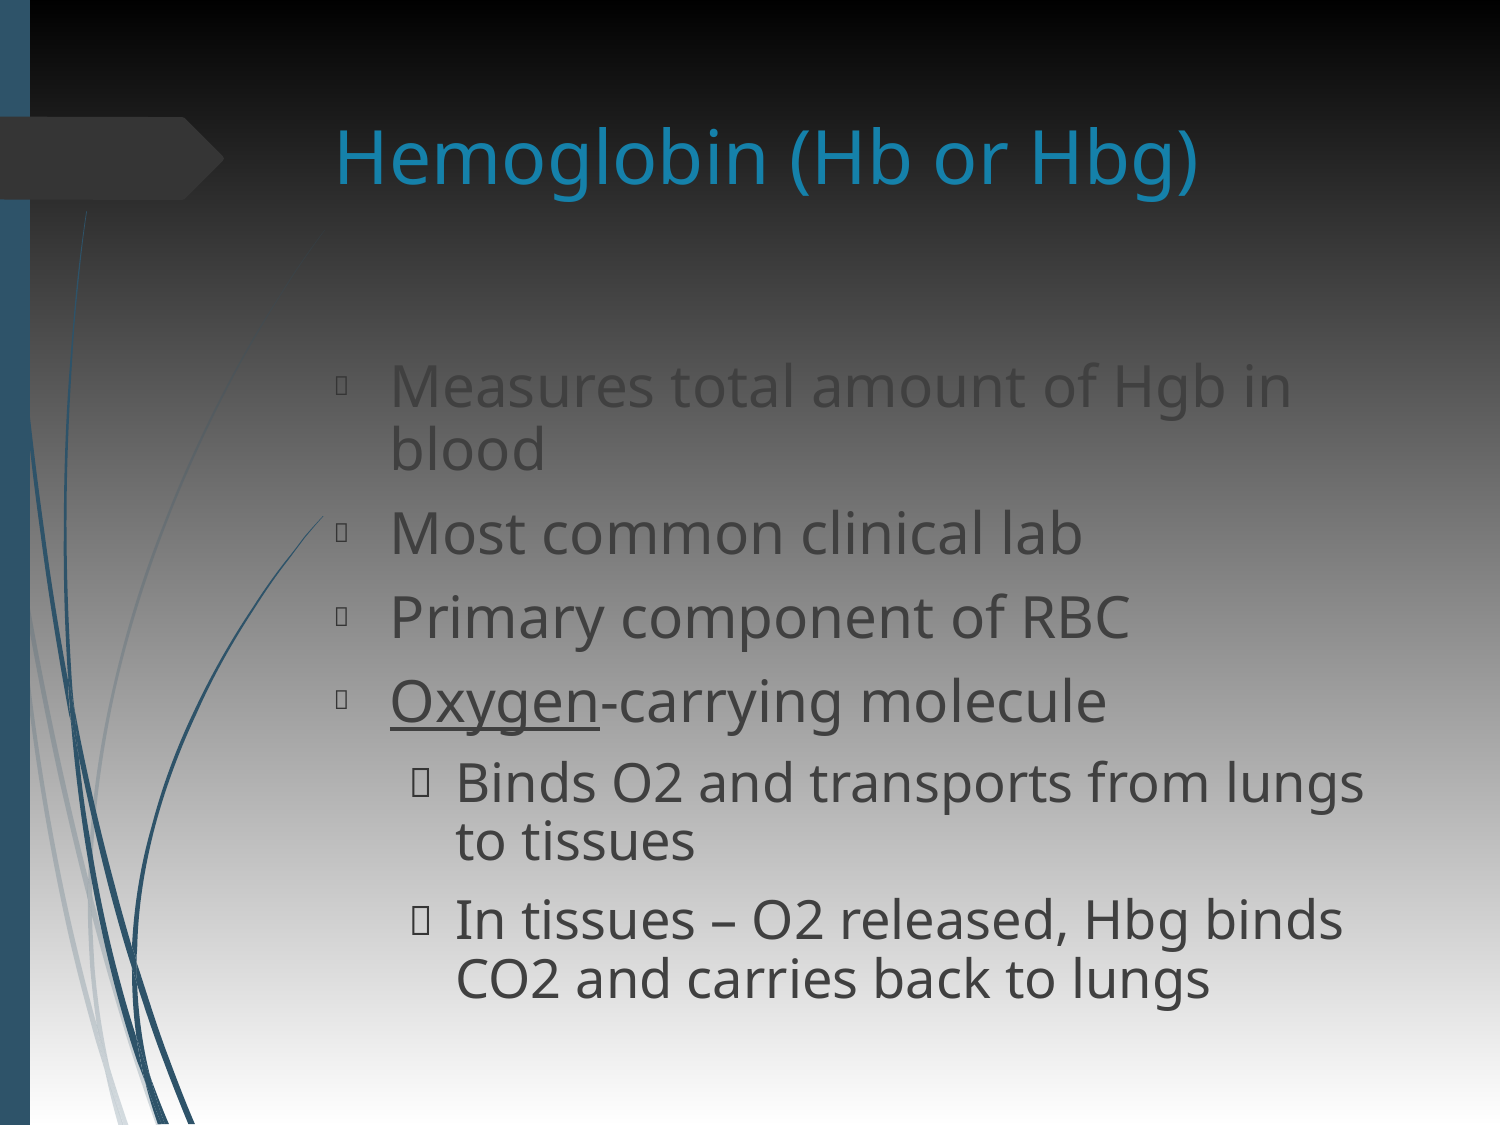

# Hemoglobin (Hb or Hbg)
Measures total amount of Hgb in blood
Most common clinical lab
Primary component of RBC
Oxygen-carrying molecule
Binds O2 and transports from lungs to tissues
In tissues – O2 released, Hbg binds CO2 and carries back to lungs